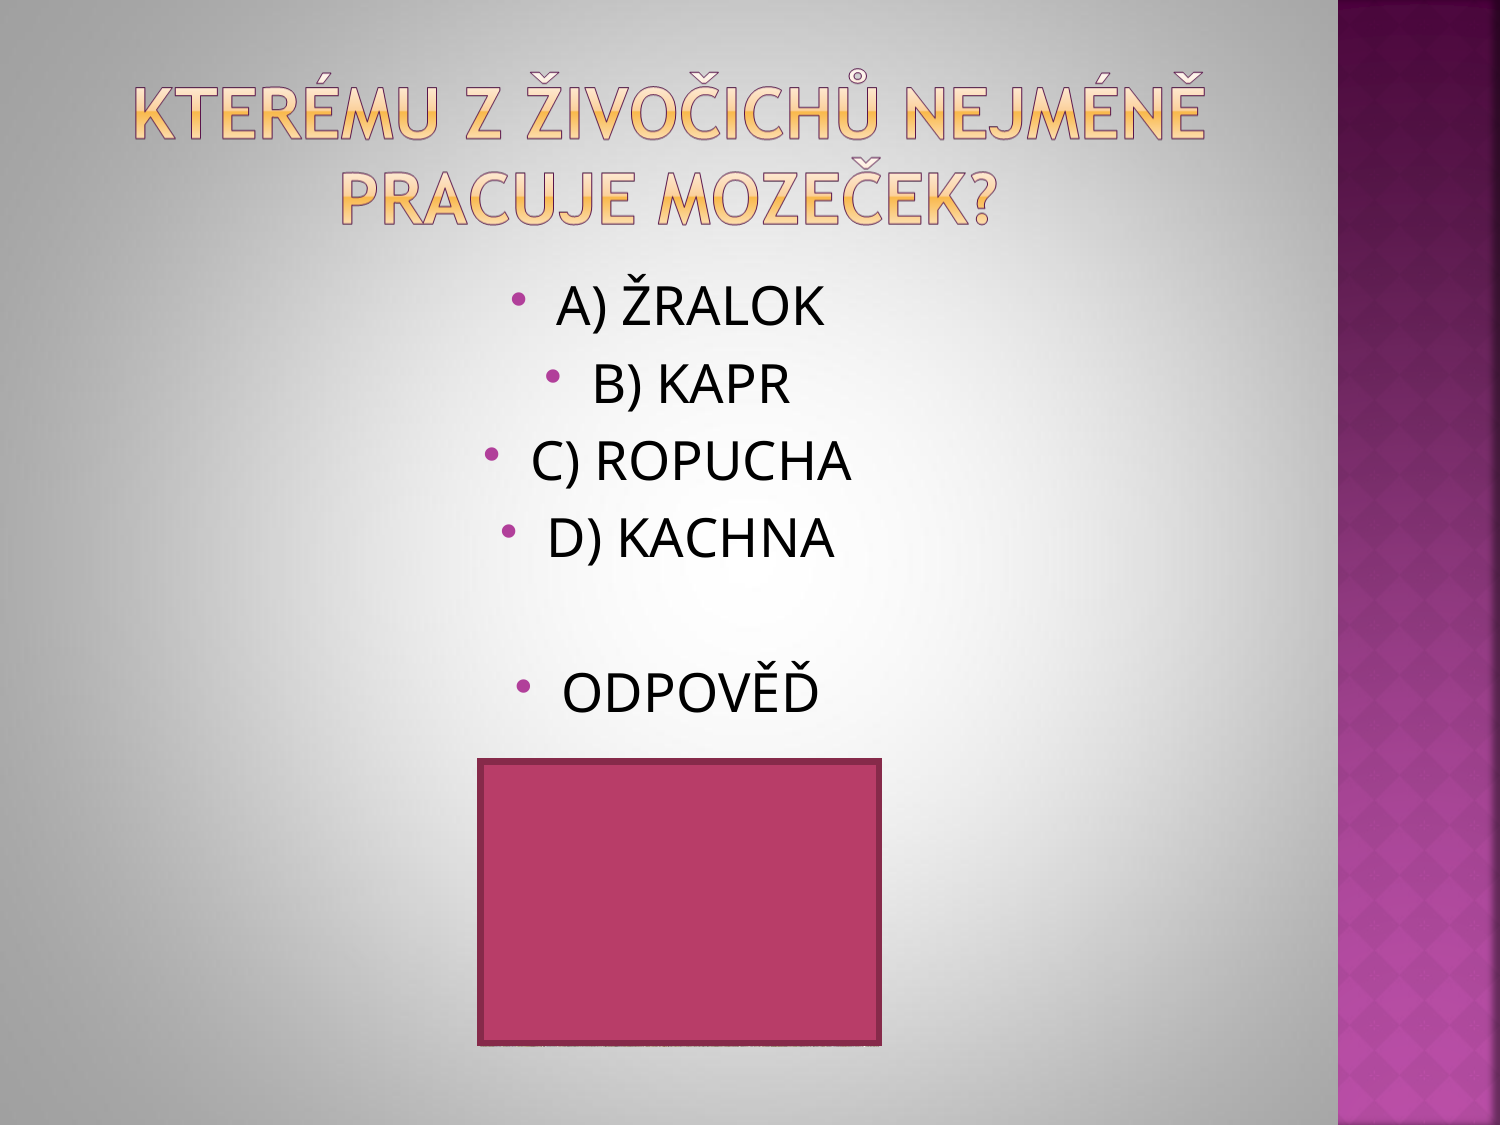

# A) ŽRALOK
B) KAPR
C) ROPUCHA
D) KACHNA
ODPOVĚĎ